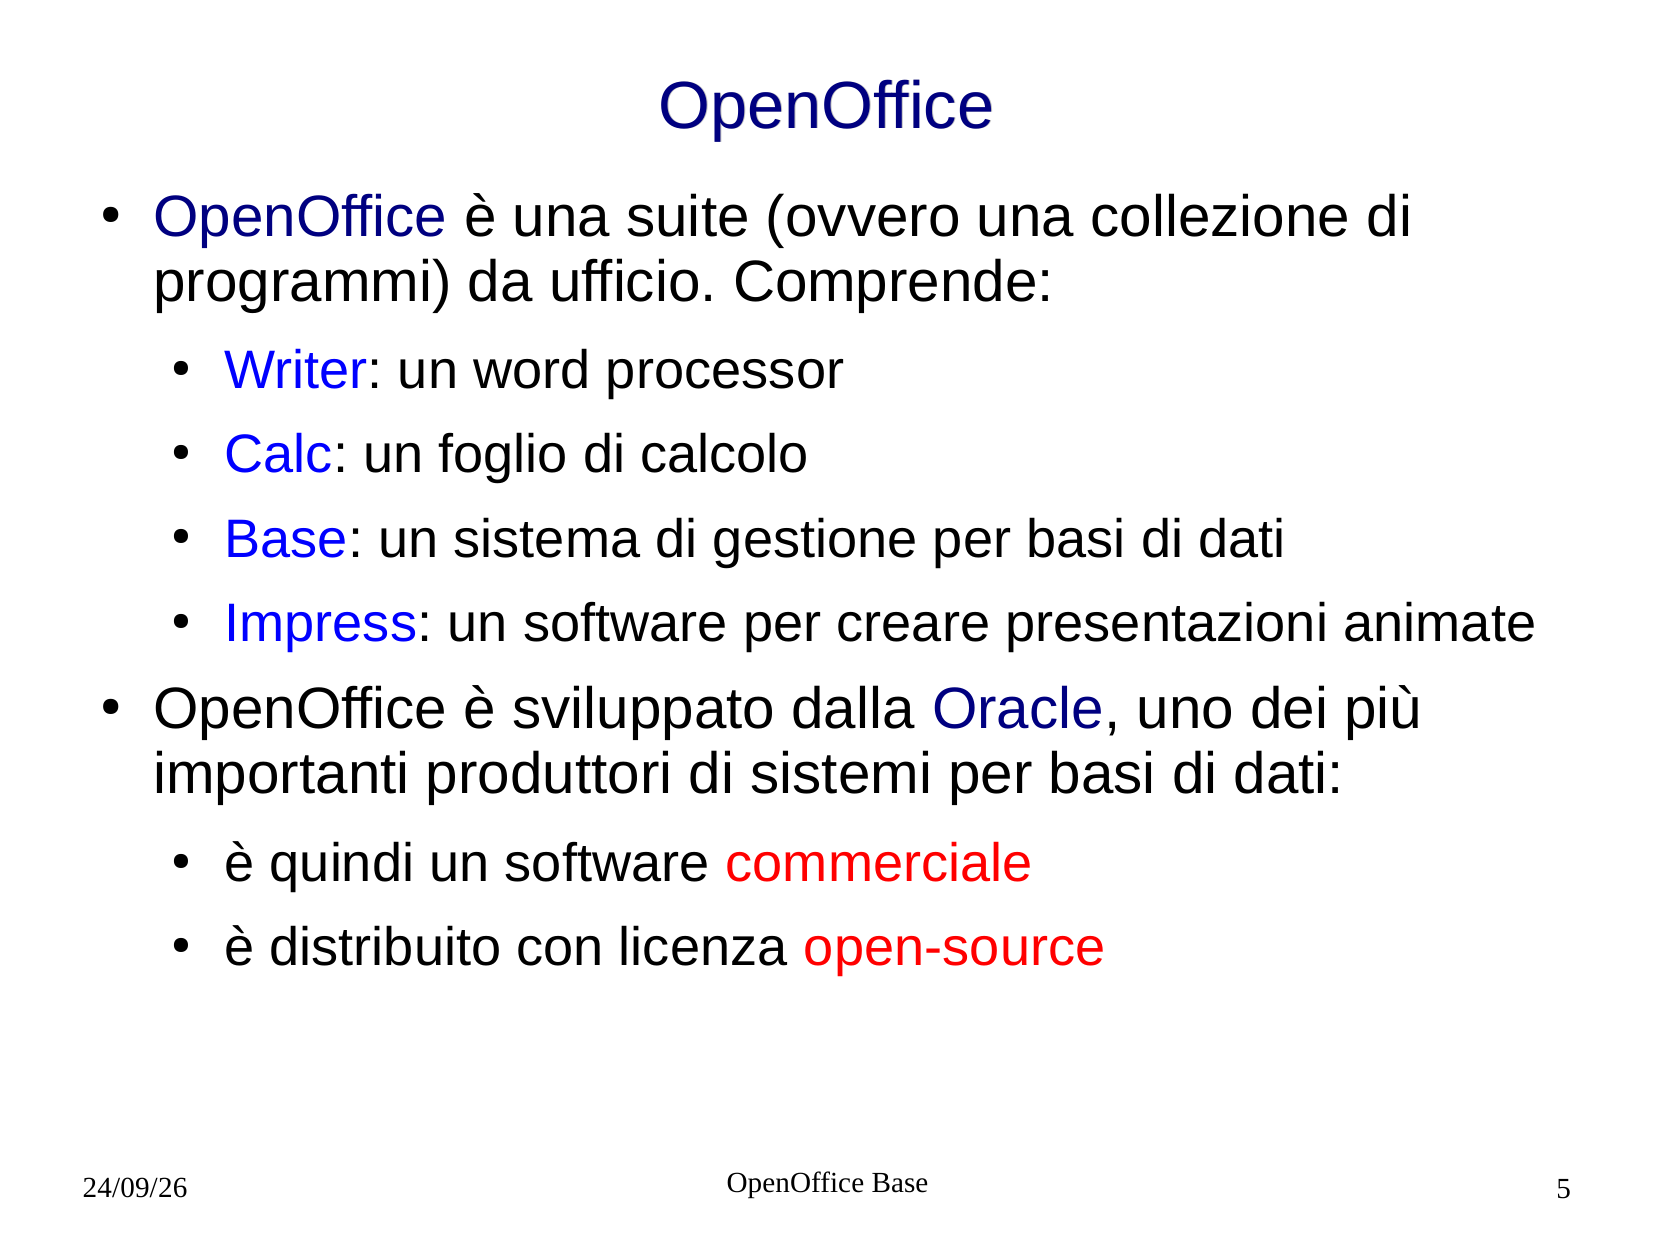

# OpenOffice
OpenOffice è una suite (ovvero una collezione di programmi) da ufficio. Comprende:
Writer: un word processor
Calc: un foglio di calcolo
Base: un sistema di gestione per basi di dati
Impress: un software per creare presentazioni animate
OpenOffice è sviluppato dalla Oracle, uno dei più importanti produttori di sistemi per basi di dati:
è quindi un software commerciale
è distribuito con licenza open-source